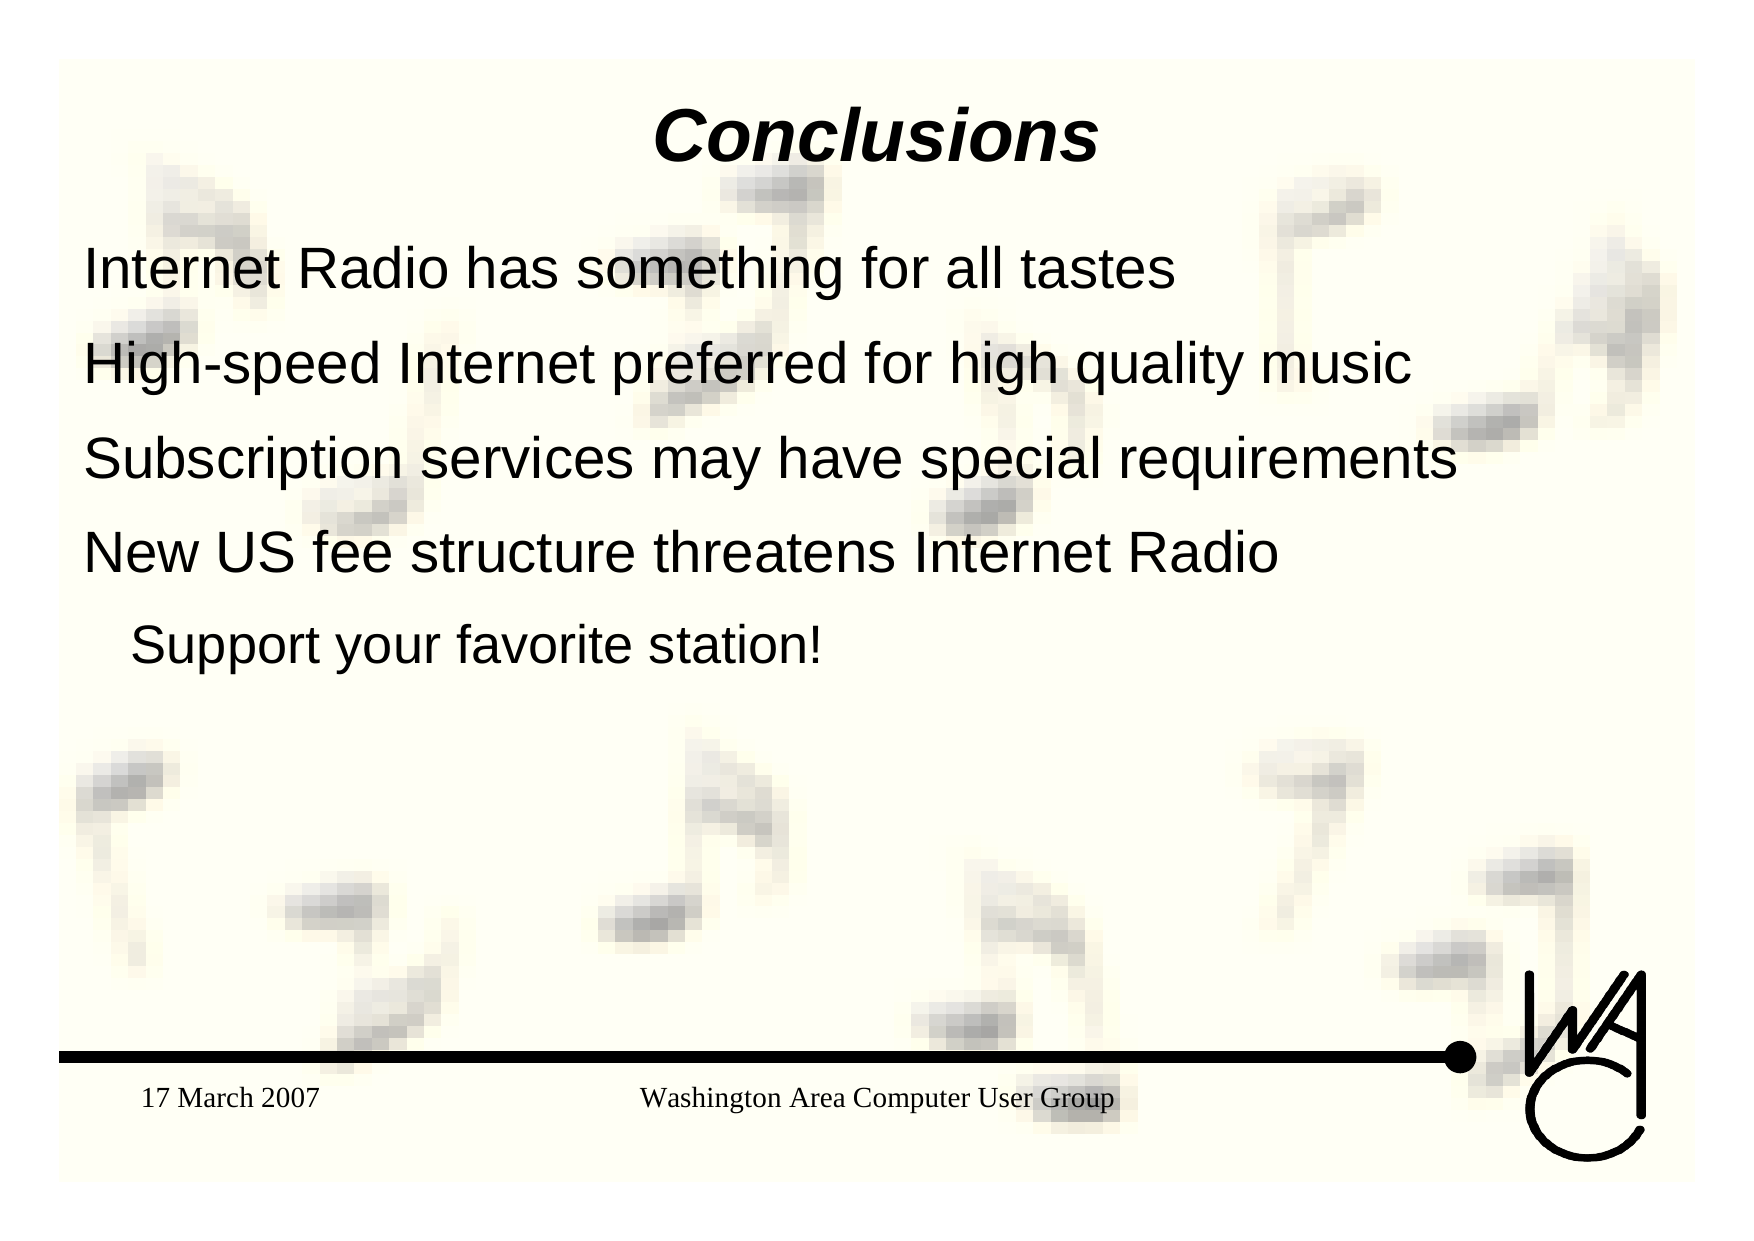

# Conclusions
Internet Radio has something for all tastes
High-speed Internet preferred for high quality music
Subscription services may have special requirements
New US fee structure threatens Internet Radio
Support your favorite station!
17 March 2007
Washington Area Computer User Group